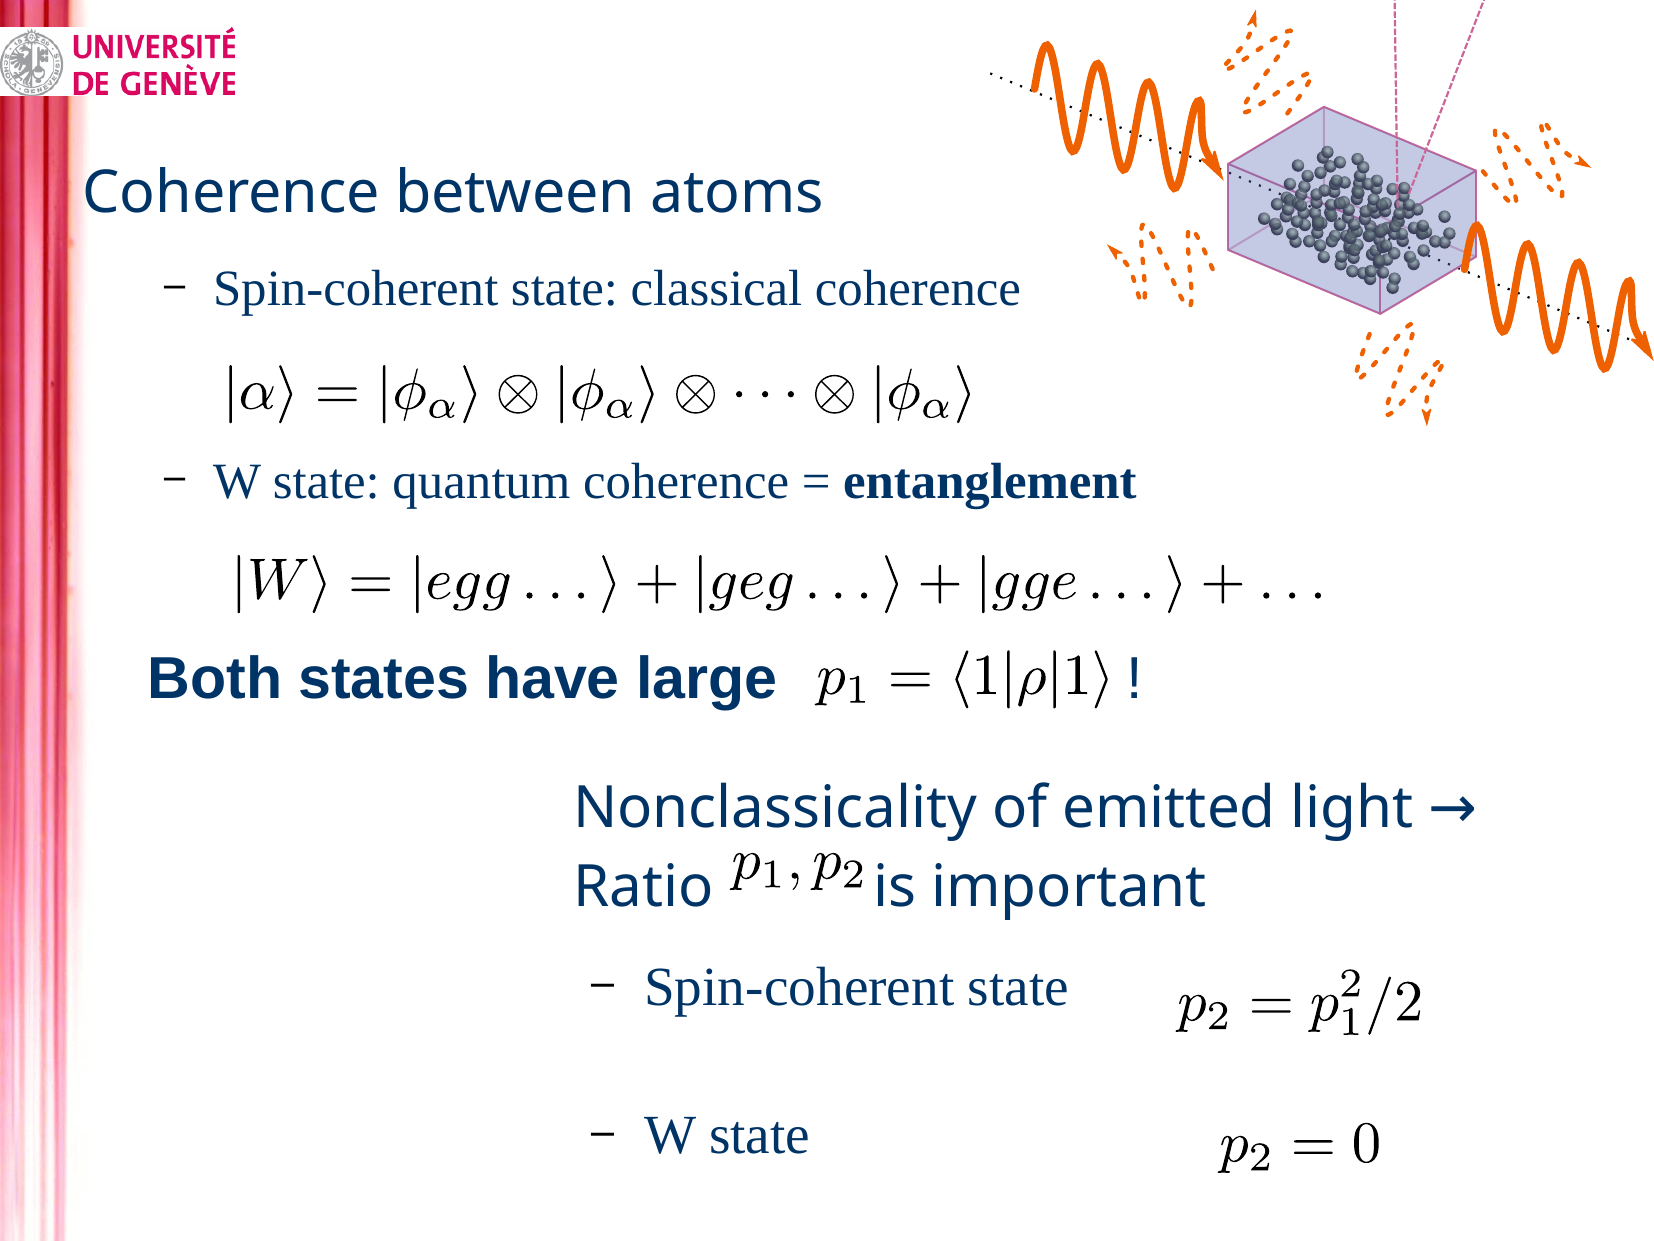

# Coherence between atoms
Spin-coherent state: classical coherence
W state: quantum coherence = entanglement
Both states have large						 		 !
Nonclassicality of emitted light →
Ratio			is important
Spin-coherent state
W state